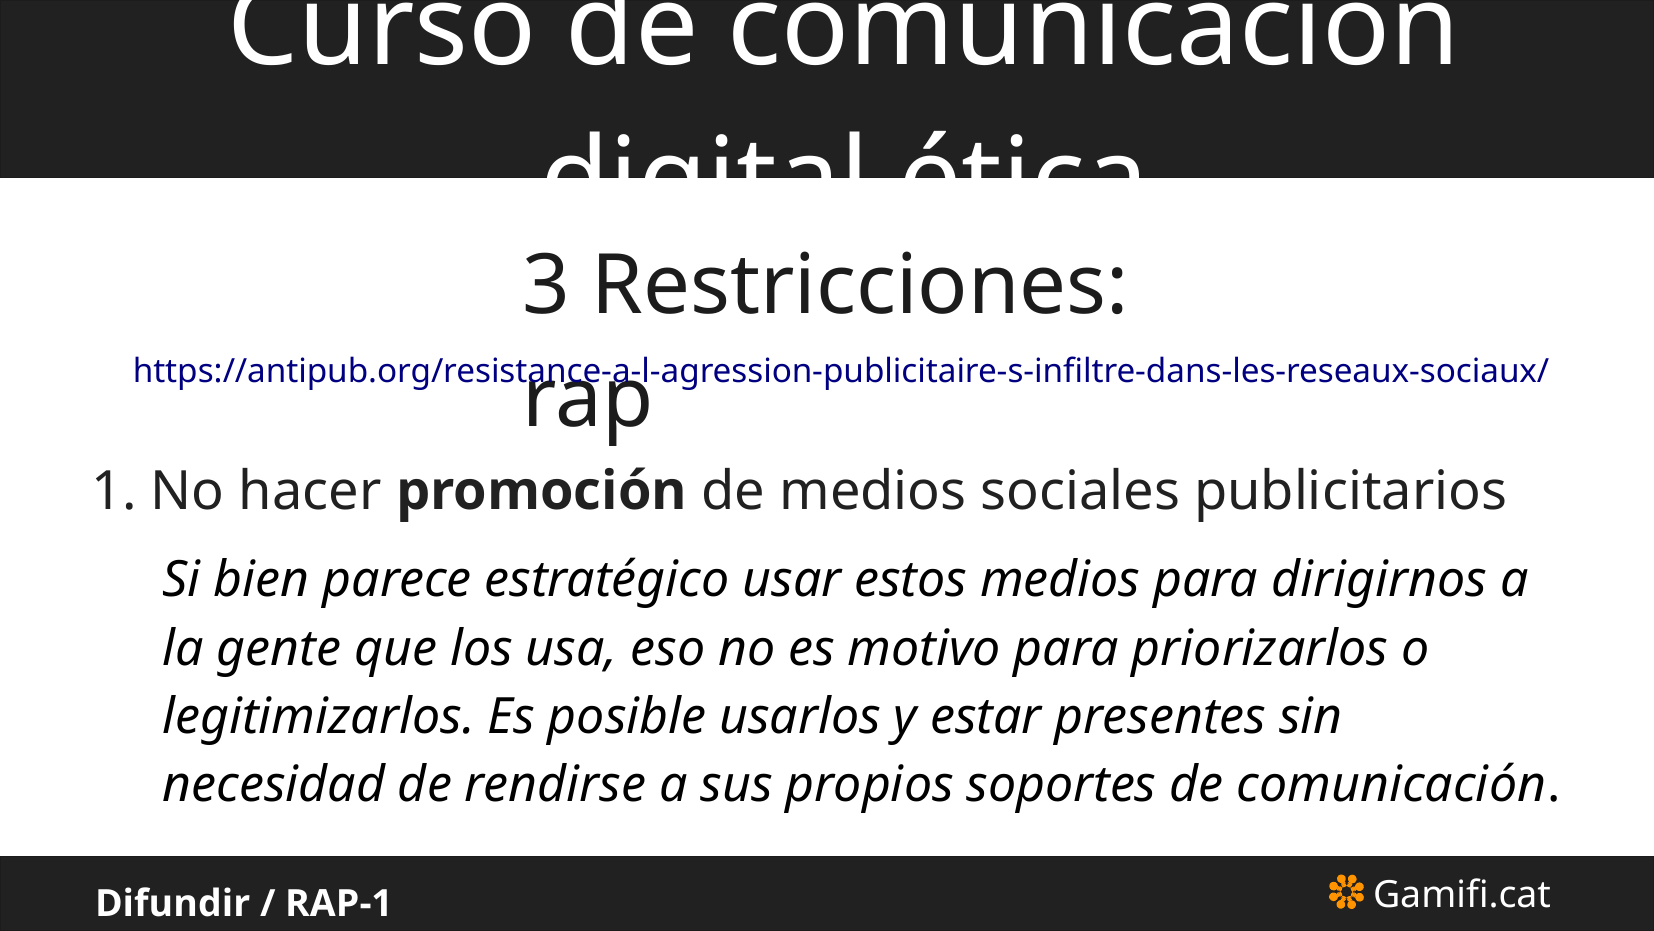

# Curso de comunicación digital ética
3 Restricciones: rap
https://antipub.org/resistance-a-l-agression-publicitaire-s-infiltre-dans-les-reseaux-sociaux/
1. No hacer promoción de medios sociales publicitarios
Si bien parece estratégico usar estos medios para dirigirnos a la gente que los usa, eso no es motivo para priorizarlos o legitimizarlos. Es posible usarlos y estar presentes sin necesidad de rendirse a sus propios soportes de comunicación.
Gamifi.cat
Difundir / RAP-1